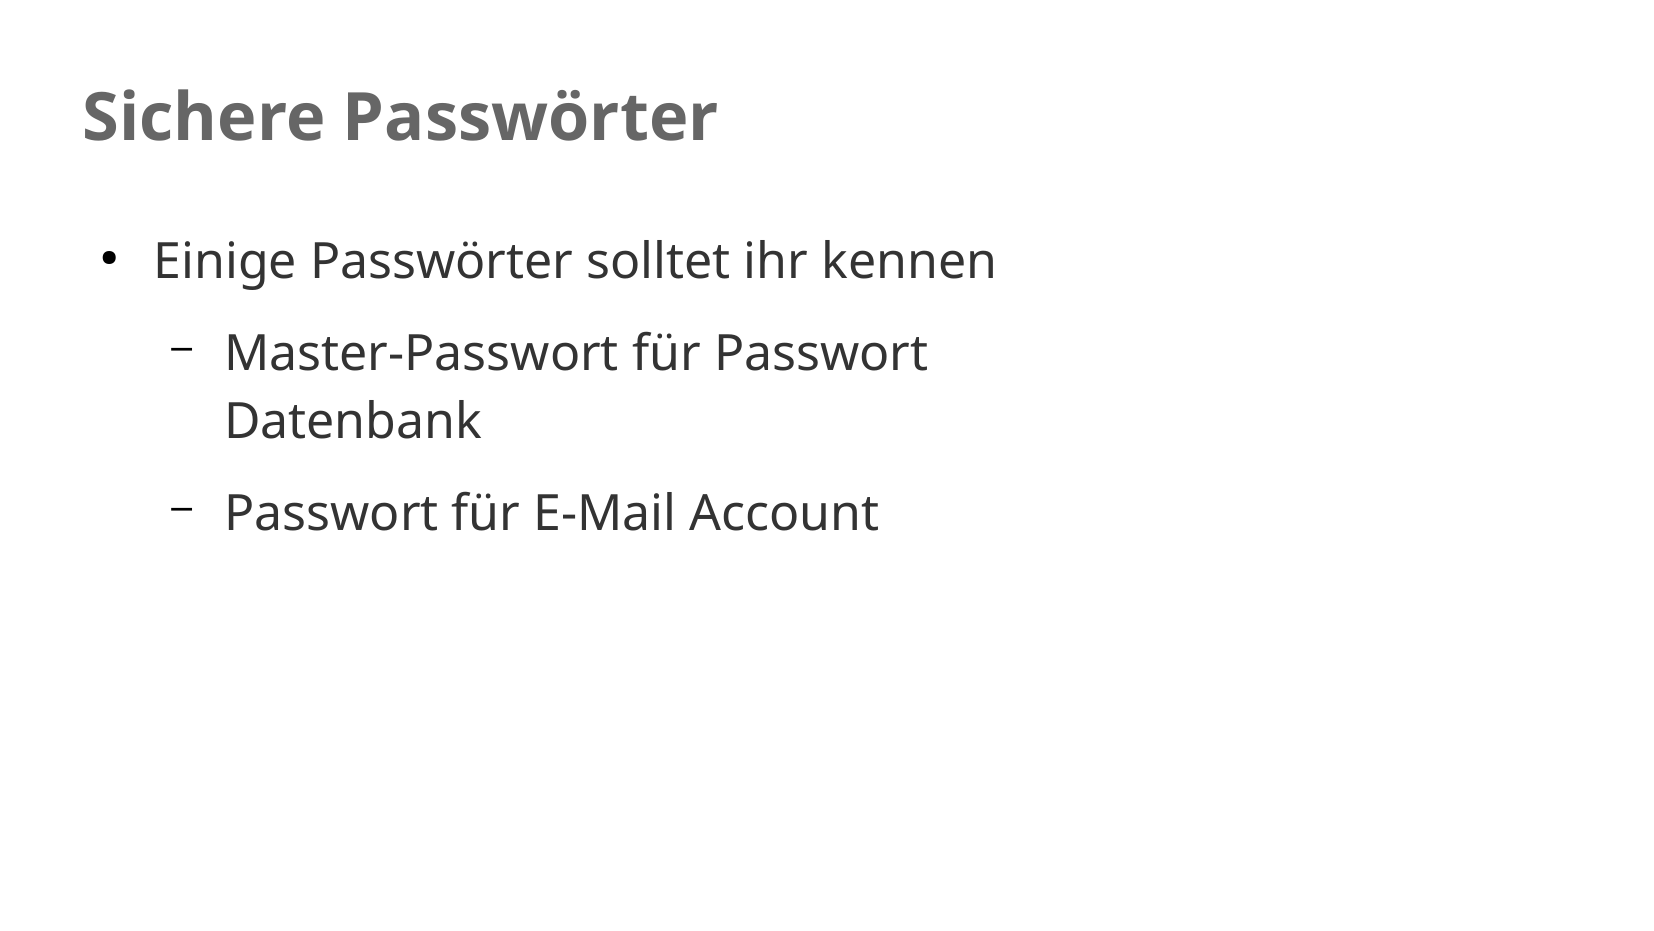

# Sichere Passwörter
Einige Passwörter solltet ihr kennen
Master-Passwort für Passwort Datenbank
Passwort für E-Mail Account